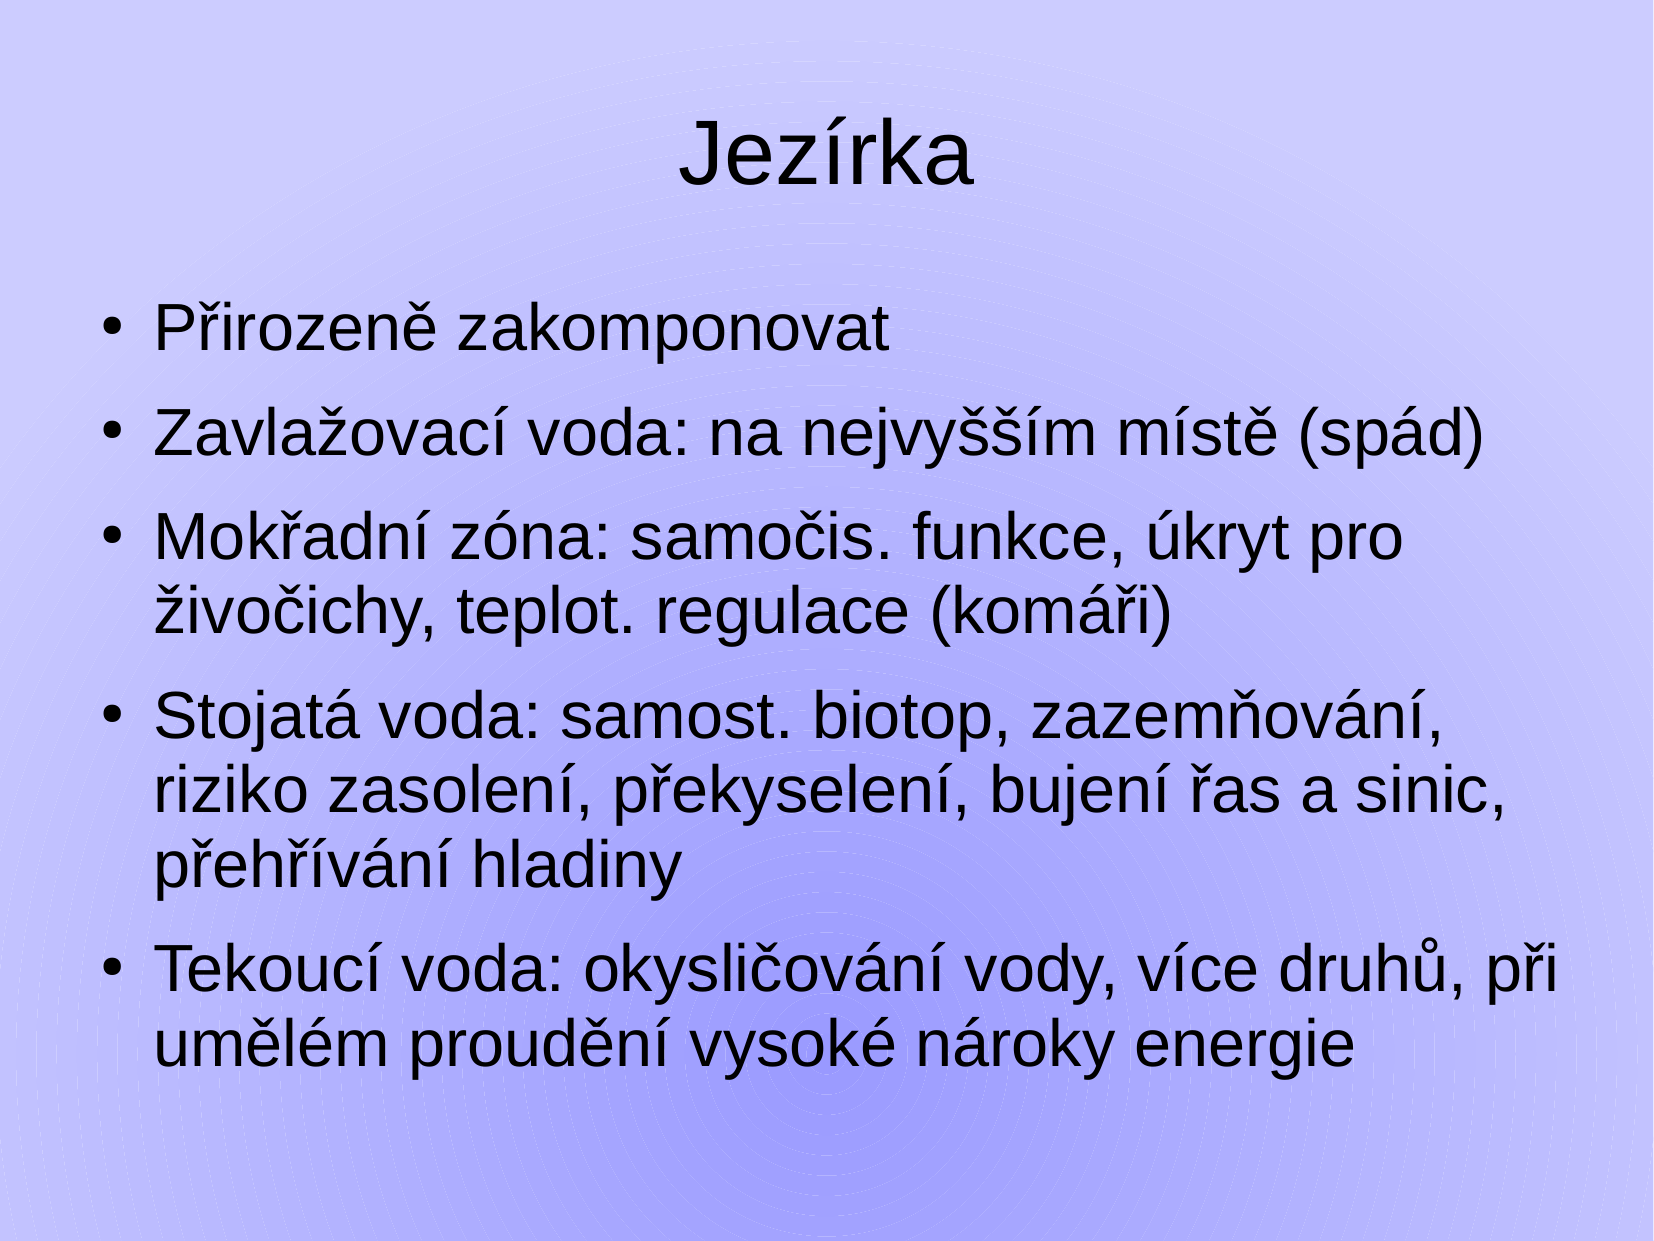

# Jezírka
Přirozeně zakomponovat
Zavlažovací voda: na nejvyšším místě (spád)
Mokřadní zóna: samočis. funkce, úkryt pro živočichy, teplot. regulace (komáři)
Stojatá voda: samost. biotop, zazemňování, riziko zasolení, překyselení, bujení řas a sinic, přehřívání hladiny
Tekoucí voda: okysličování vody, více druhů, při umělém proudění vysoké nároky energie